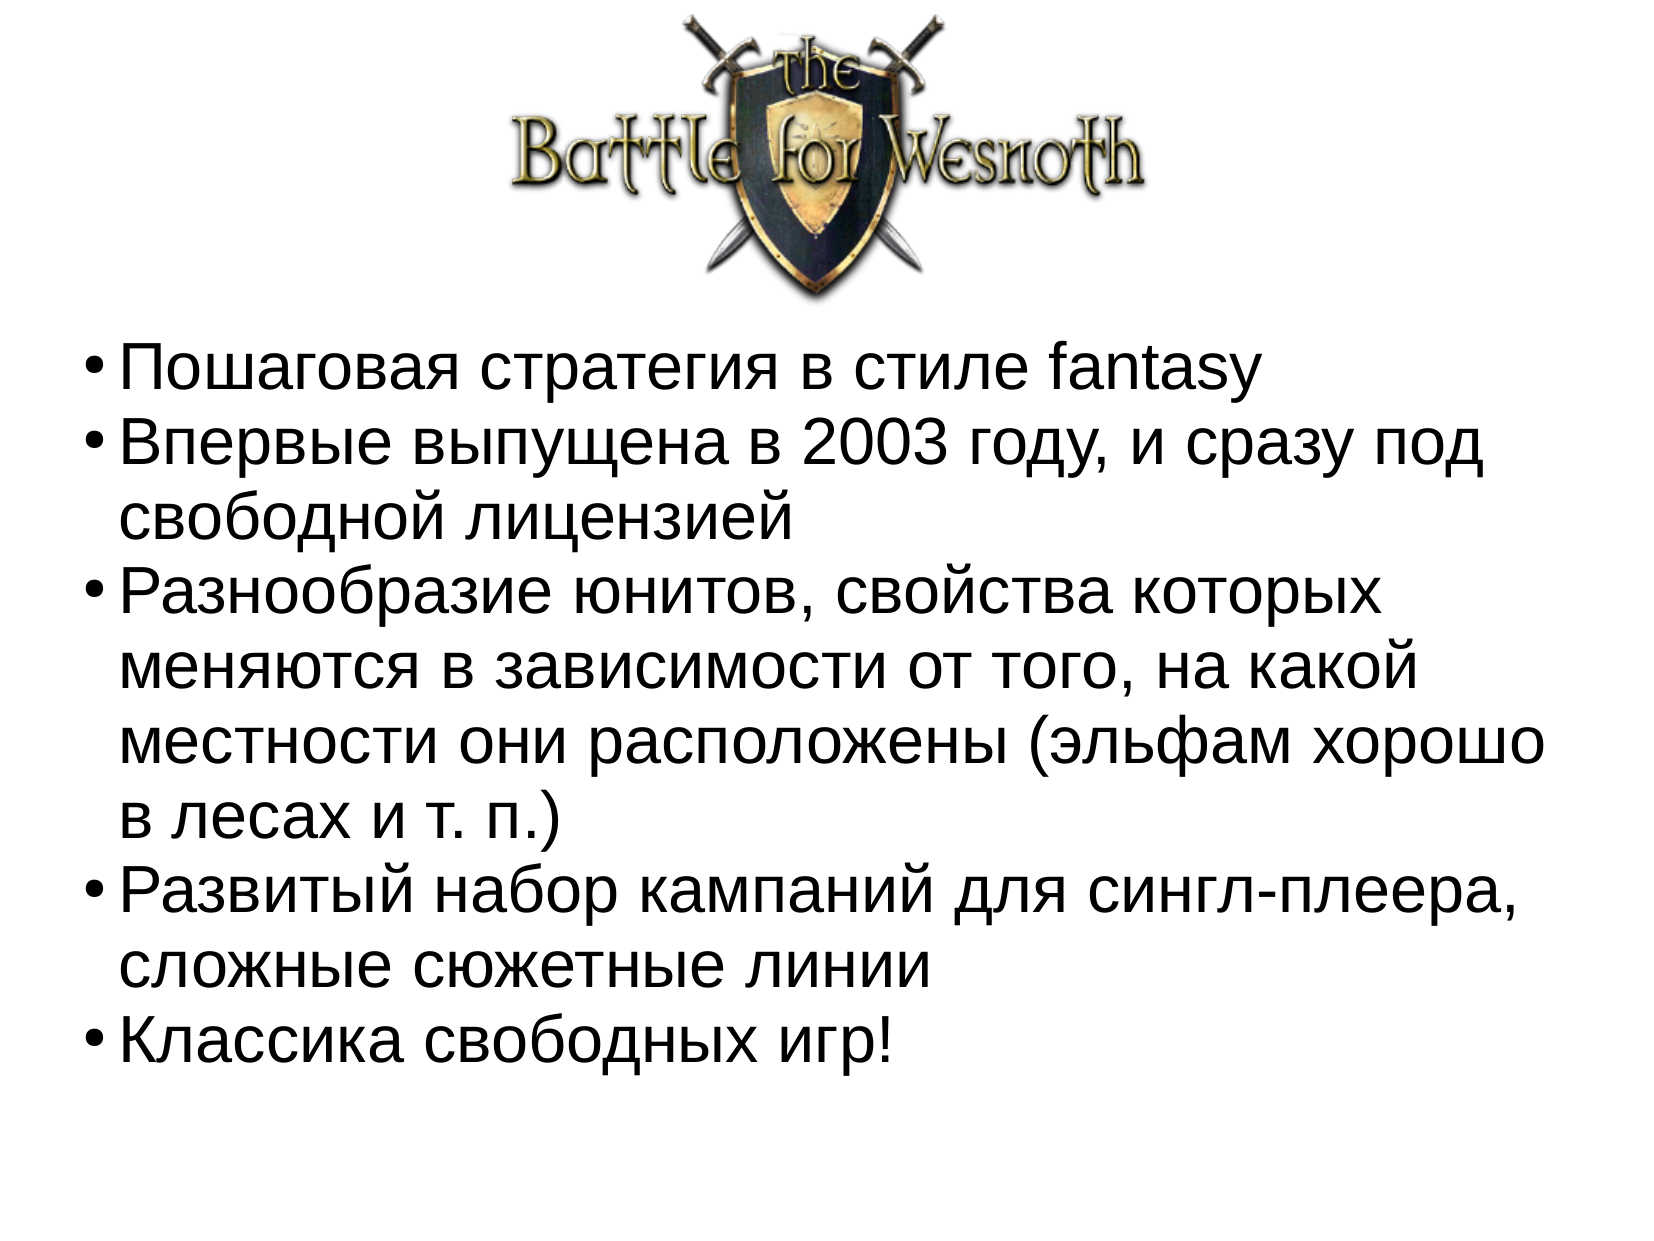

# Пошаговая стратегия в стиле fantasy
Впервые выпущена в 2003 году, и сразу под свободной лицензией
Разнообразие юнитов, свойства которых меняются в зависимости от того, на какой местности они расположены (эльфам хорошо в лесах и т. п.)
Развитый набор кампаний для сингл-плеера, сложные сюжетные линии
Классика свободных игр!